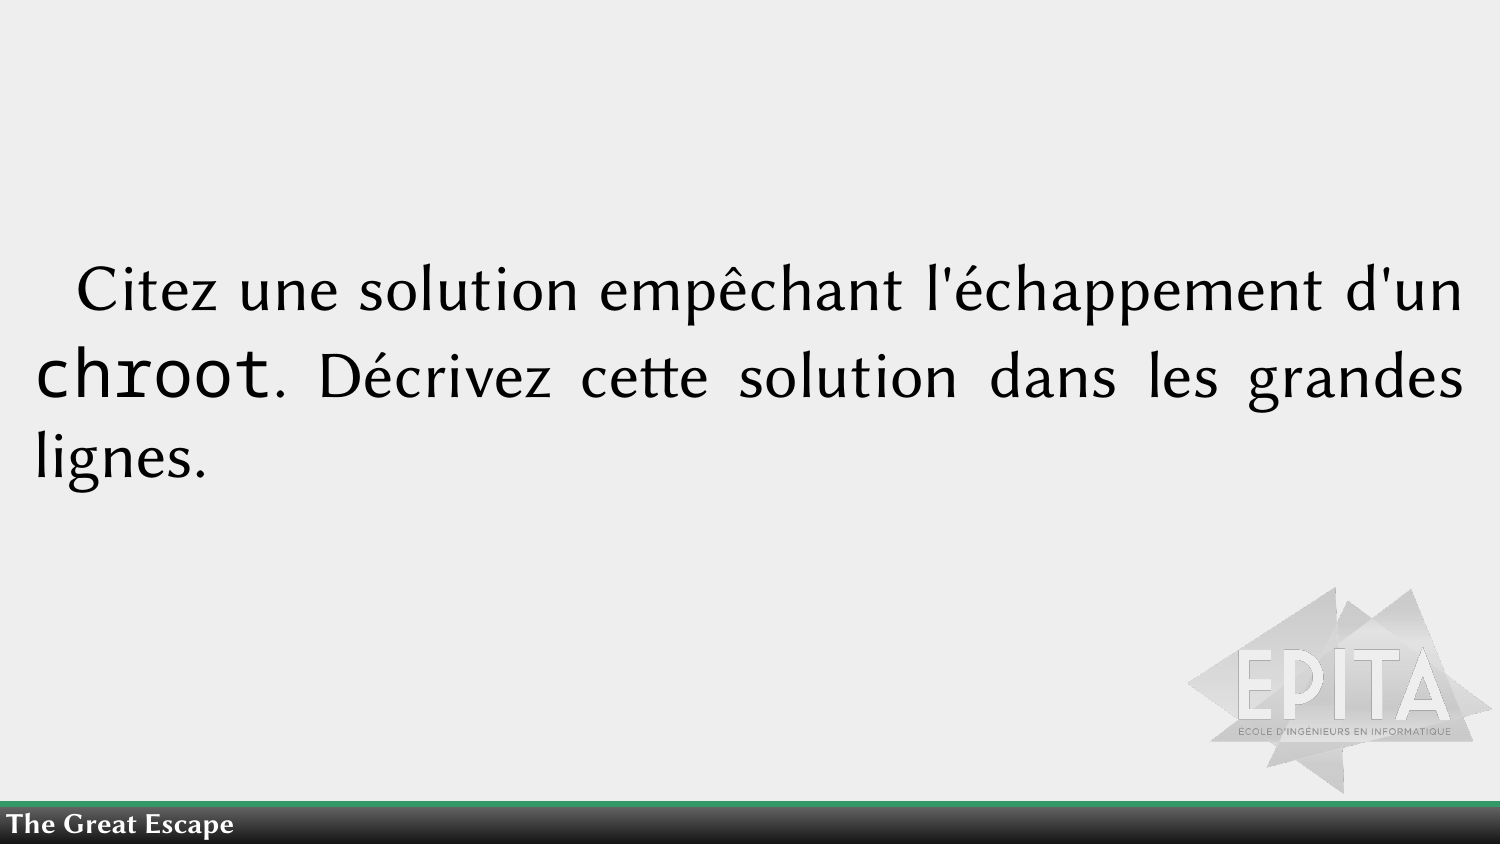

Citez une solution empêchant l'échappement d'un chroot. Décrivez cette solution dans les grandes lignes.
# The Great Escape